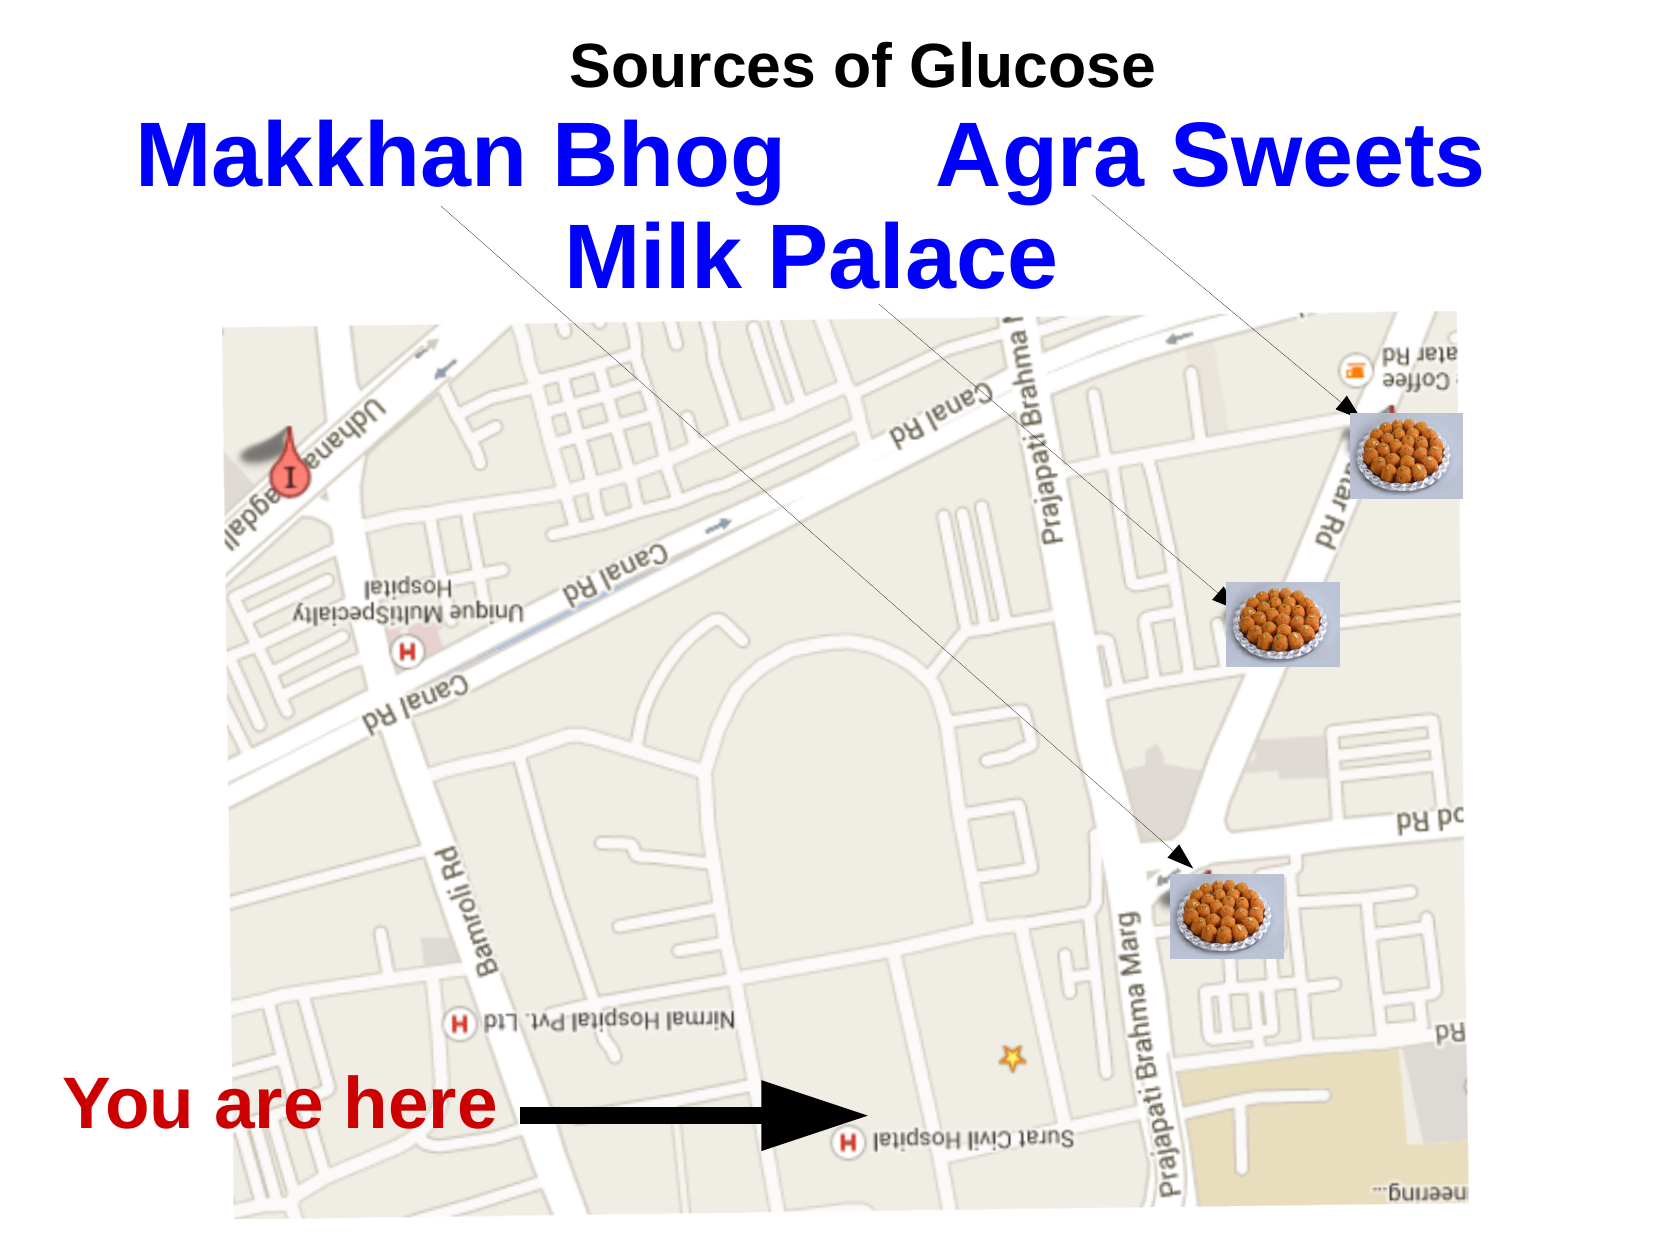

Sources of Glucose
# Makkhan Bhog Agra Sweets Milk Palace
You are here